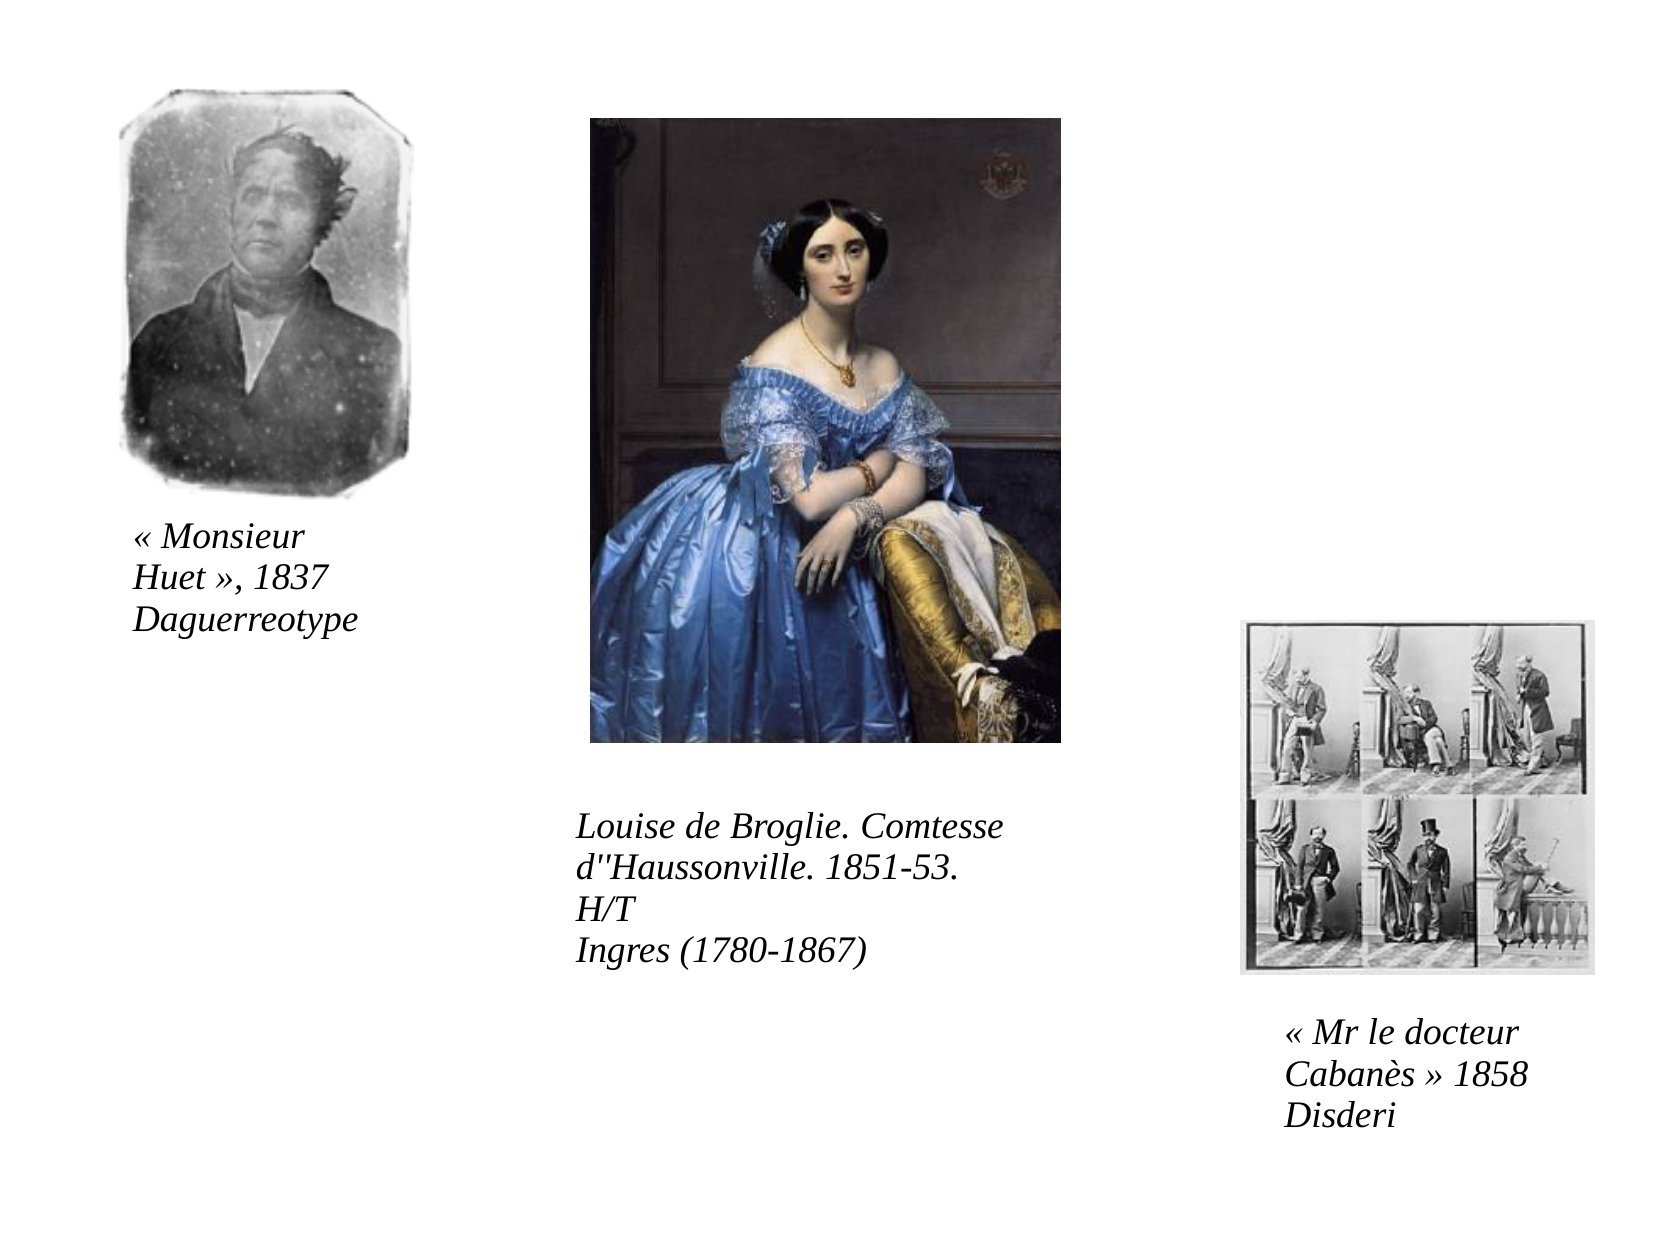

« Monsieur Huet », 1837
Daguerreotype
Louise de Broglie. Comtesse d''Haussonville. 1851-53.
H/T
Ingres (1780-1867)
« Mr le docteur Cabanès » 1858
Disderi